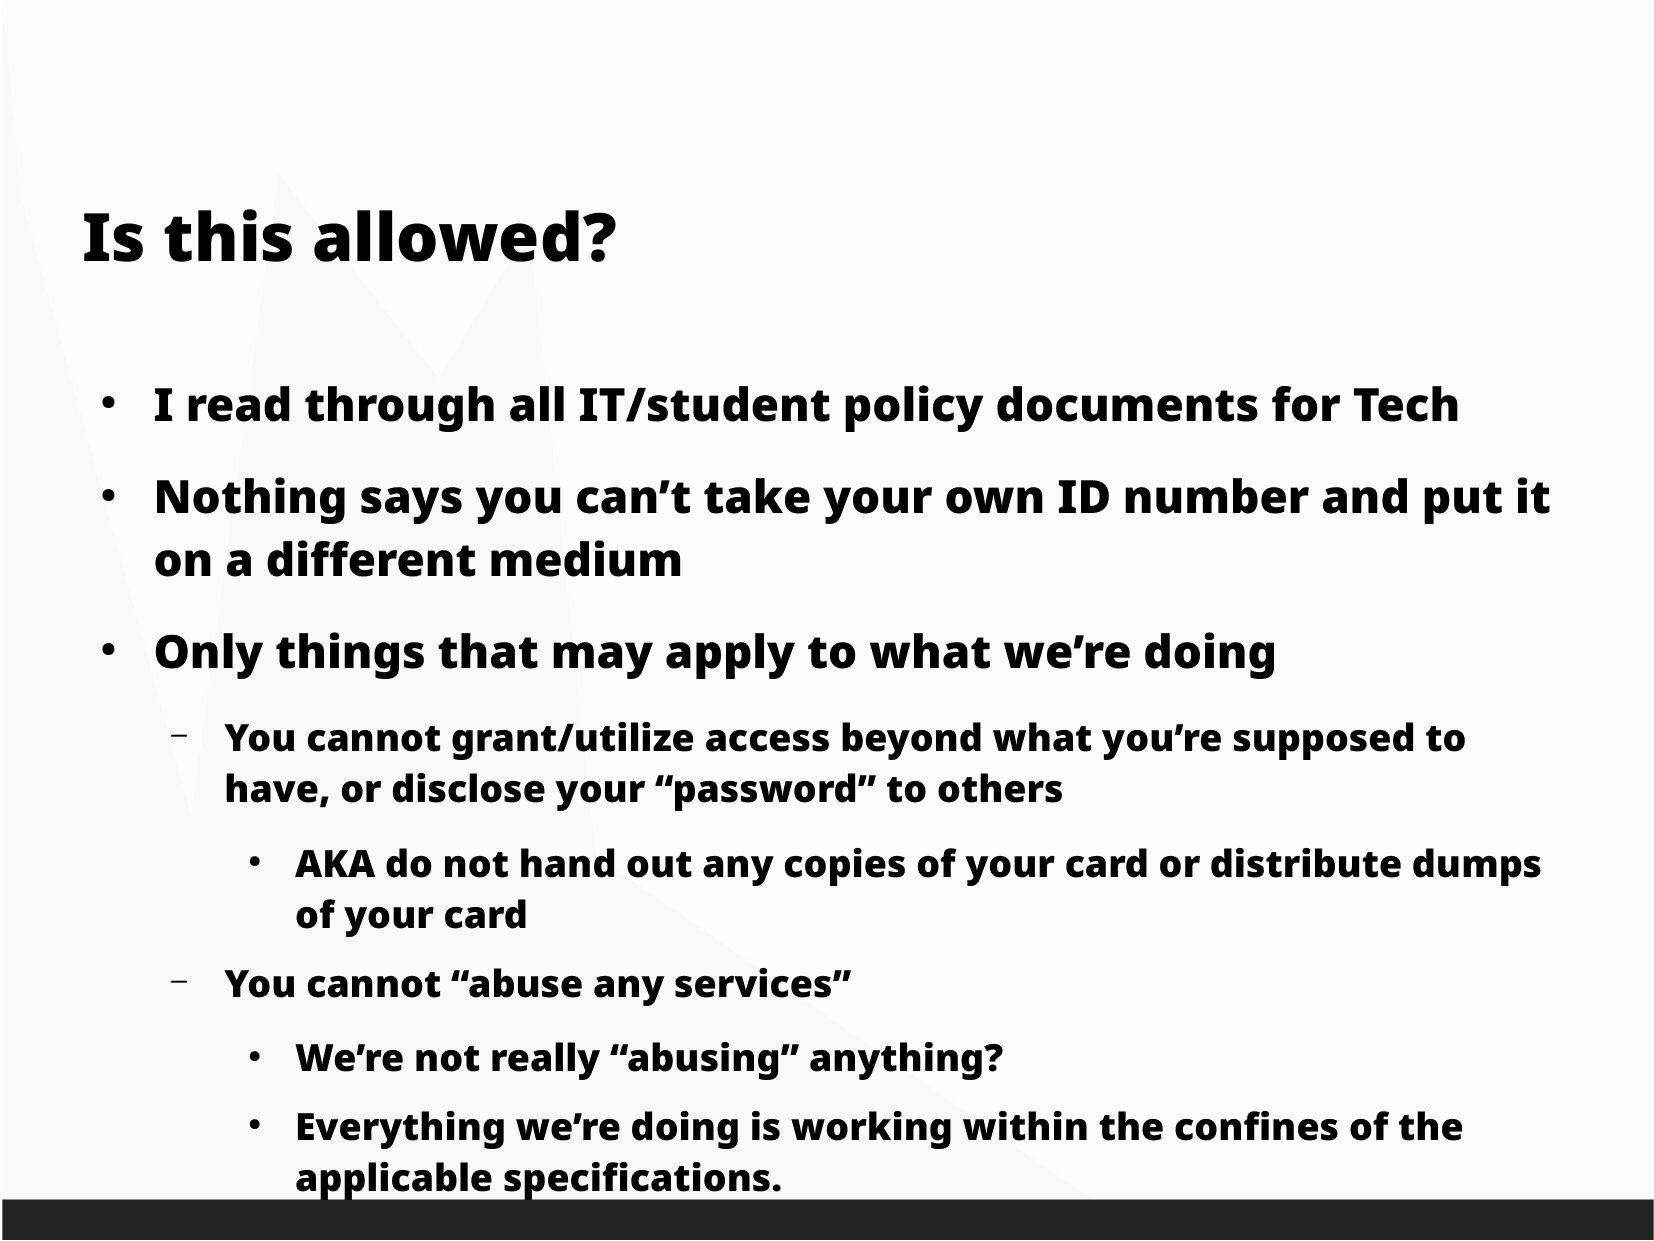

# Is this allowed?
I read through all IT/student policy documents for Tech
Nothing says you can’t take your own ID number and put it on a different medium
Only things that may apply to what we’re doing
You cannot grant/utilize access beyond what you’re supposed to have, or disclose your “password” to others
AKA do not hand out any copies of your card or distribute dumps of your card
You cannot “abuse any services”
We’re not really “abusing” anything?
Everything we’re doing is working within the confines of the applicable specifications.